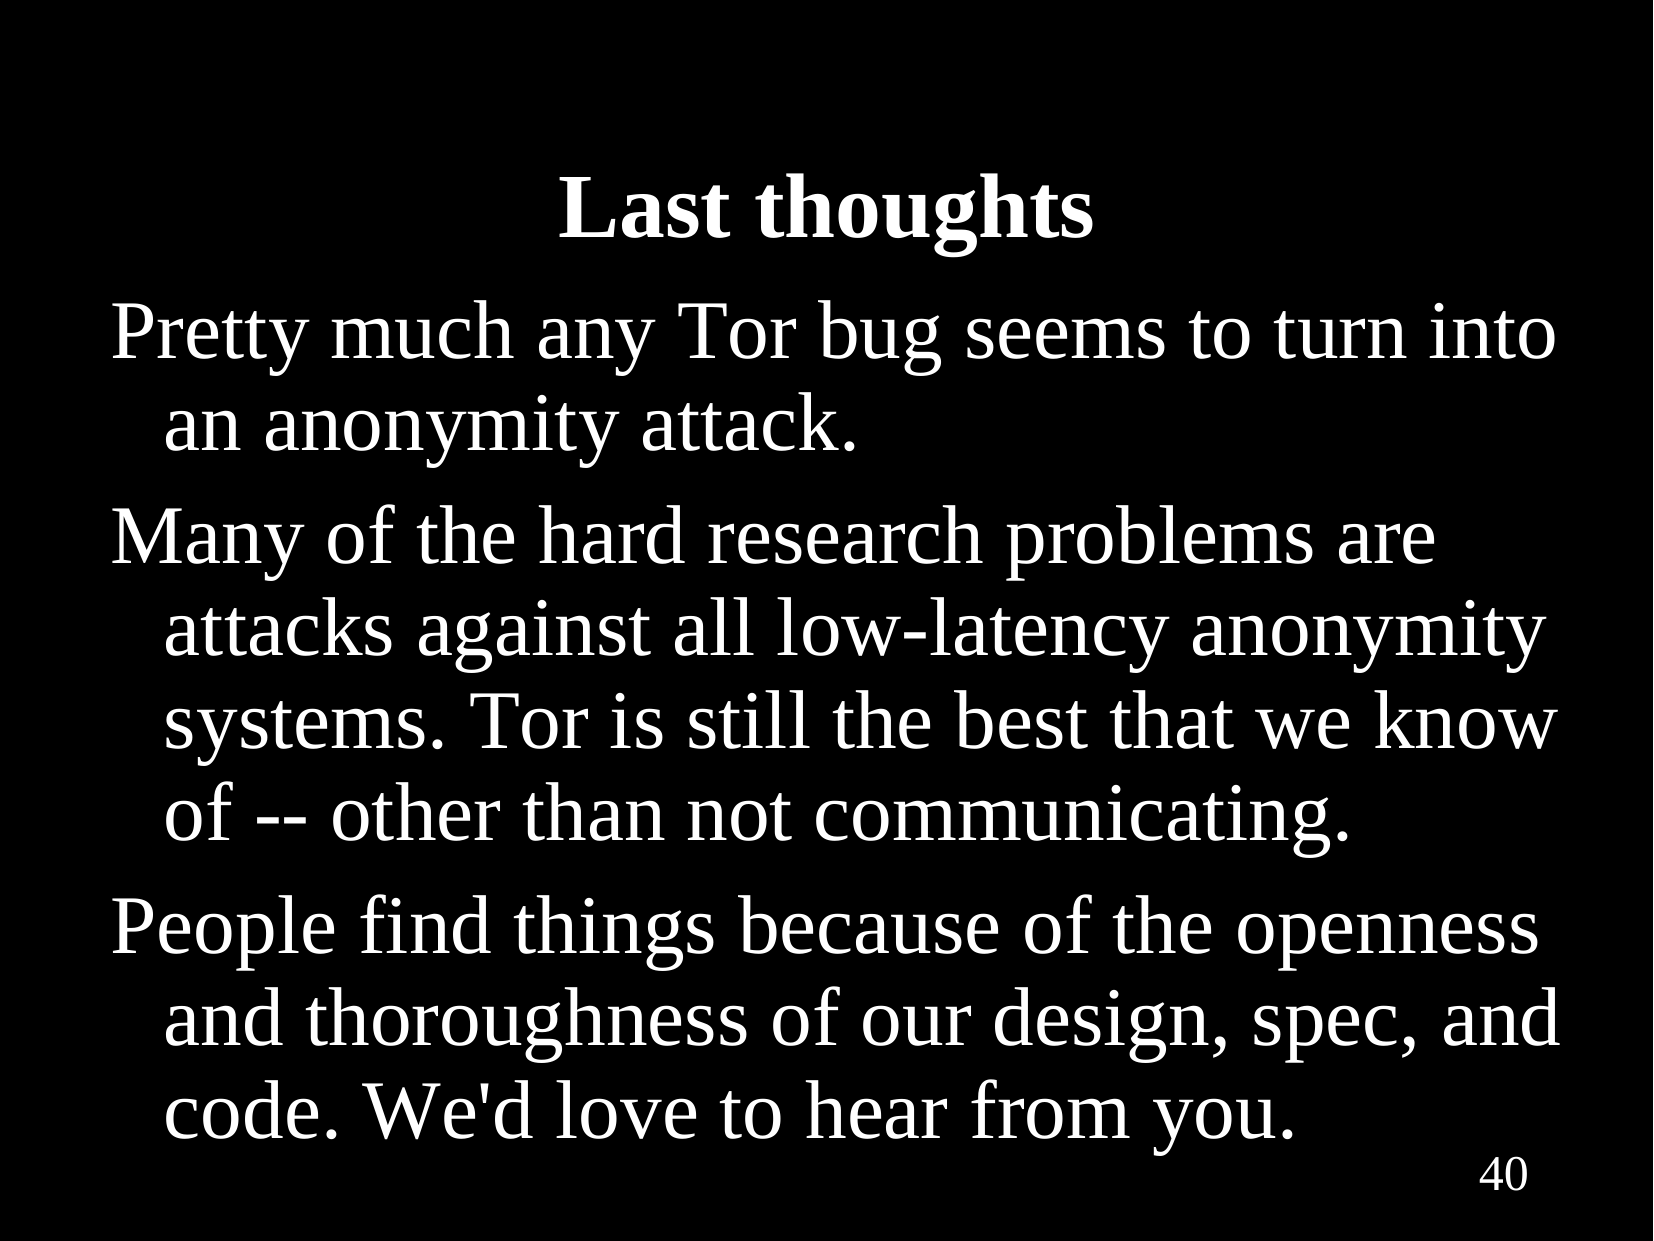

# Last thoughts
Pretty much any Tor bug seems to turn into an anonymity attack.
Many of the hard research problems are attacks against all low-latency anonymity systems. Tor is still the best that we know of -- other than not communicating.
People find things because of the openness and thoroughness of our design, spec, and code. We'd love to hear from you.